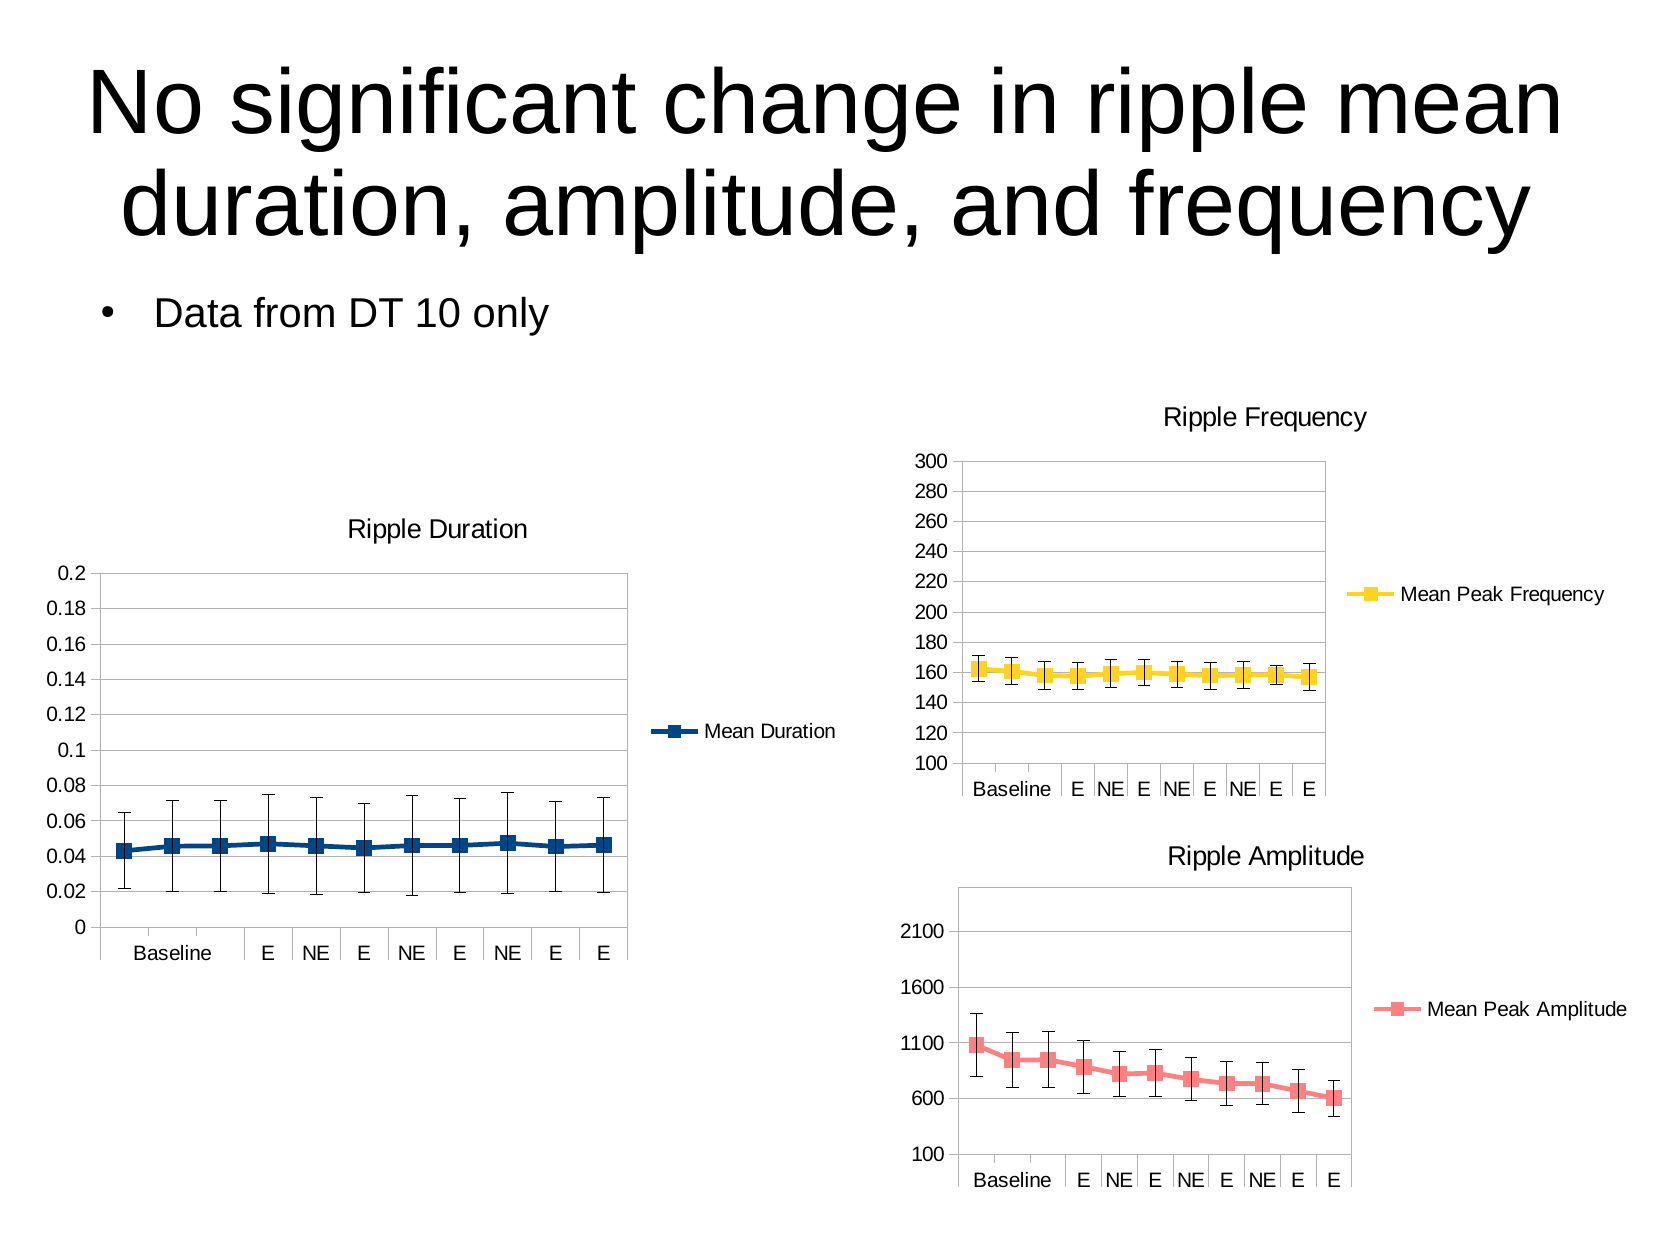

# No significant change in ripple mean duration, amplitude, and frequency
Data from DT 10 only
### Chart: Ripple Frequency
| Category | Mean Peak Frequency |
|---|---|
| Baseline | 162.4699 |
| | 160.6778 |
| | 158.0434 |
| E | 157.5128 |
| NE | 159.2345 |
| E | 160.0085 |
| NE | 158.7485 |
| E | 157.9101 |
| NE | 158.2185 |
| E | 158.4458 |
| E | 156.744 |
### Chart: Ripple Duration
| Category | Mean Duration |
|---|---|
| Baseline | 0.0431 |
| | 0.0457 |
| | 0.0459 |
| E | 0.0471 |
| NE | 0.0459 |
| E | 0.0447 |
| NE | 0.0461 |
| E | 0.0461 |
| NE | 0.0474 |
| E | 0.04548 |
| E | 0.0463 |
### Chart: Ripple Amplitude
| Category | Mean Peak Amplitude |
|---|---|
| Baseline | 1079.4 |
| | 944.5603 |
| | 949.0737 |
| E | 886.0284 |
| NE | 820.2632 |
| E | 829.1444 |
| NE | 772.485 |
| E | 735.7837 |
| NE | 733.7372 |
| E | 667.1215 |
| E | 601.9062 |